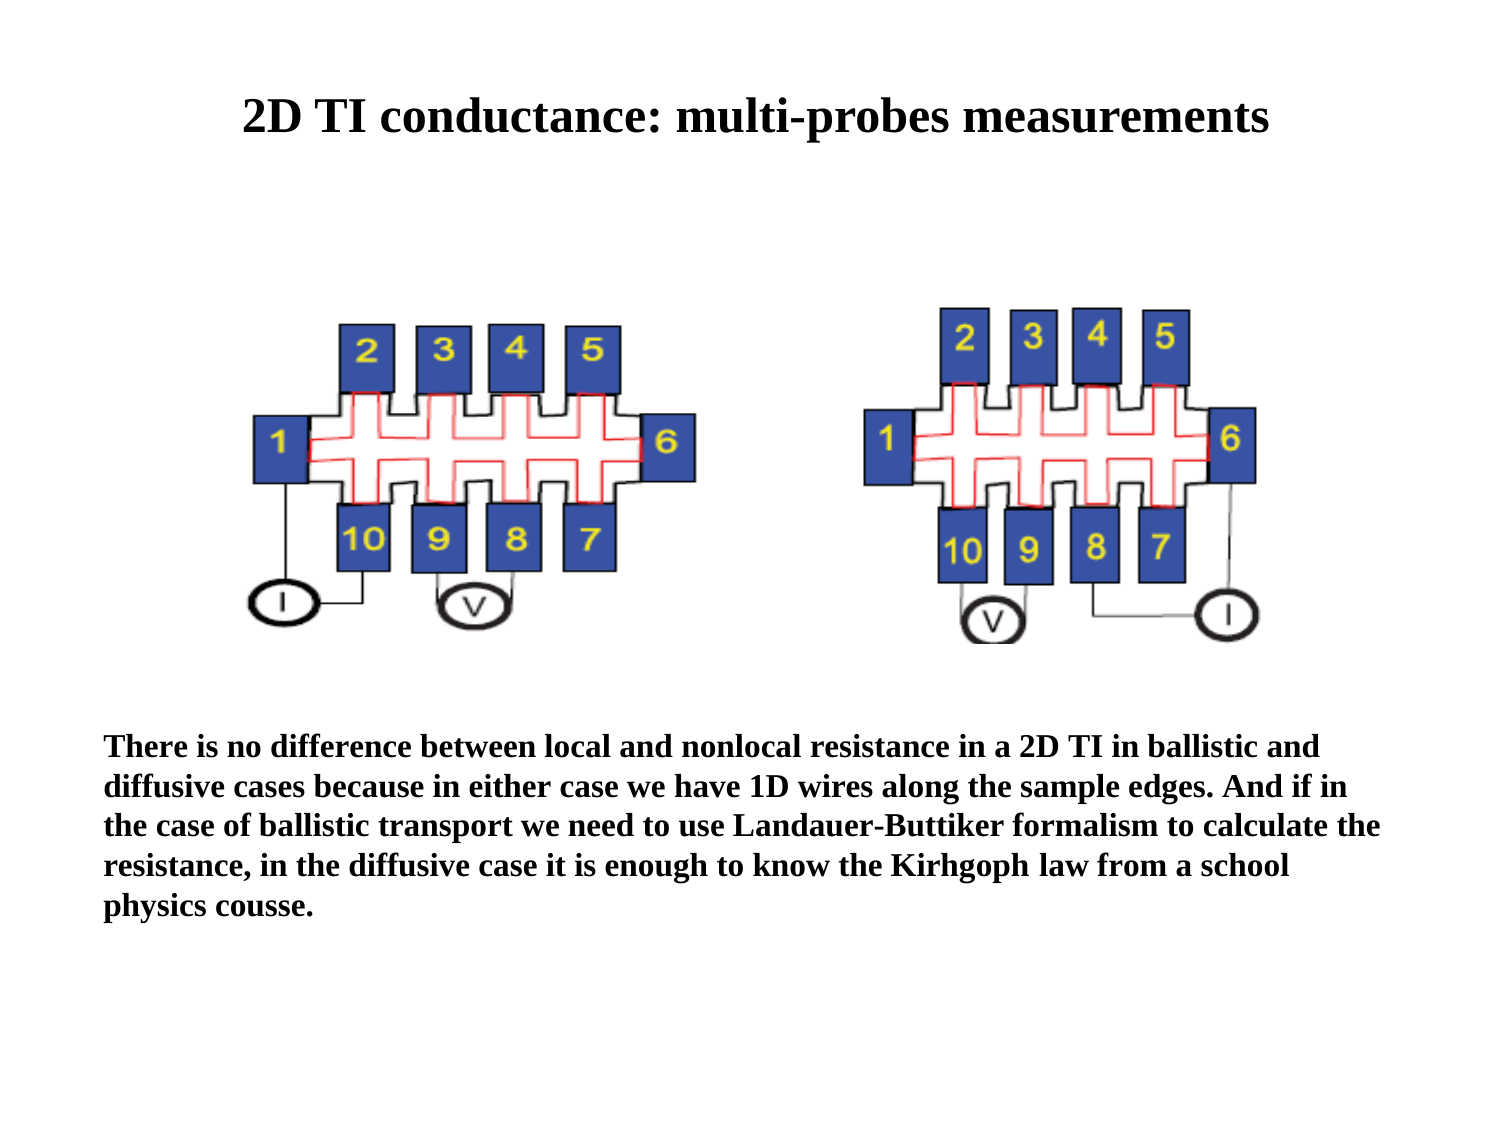

# 2D TI conductance: multi-probes measurements
There is no difference between local and nonlocal resistance in a 2D TI in ballistic and diffusive cases because in either case we have 1D wires along the sample edges. And if in the case of ballistic transport we need to use Landauer-Buttiker formalism to calculate the resistance, in the diffusive case it is enough to know the Kirhgoph law from a school physics cousse.